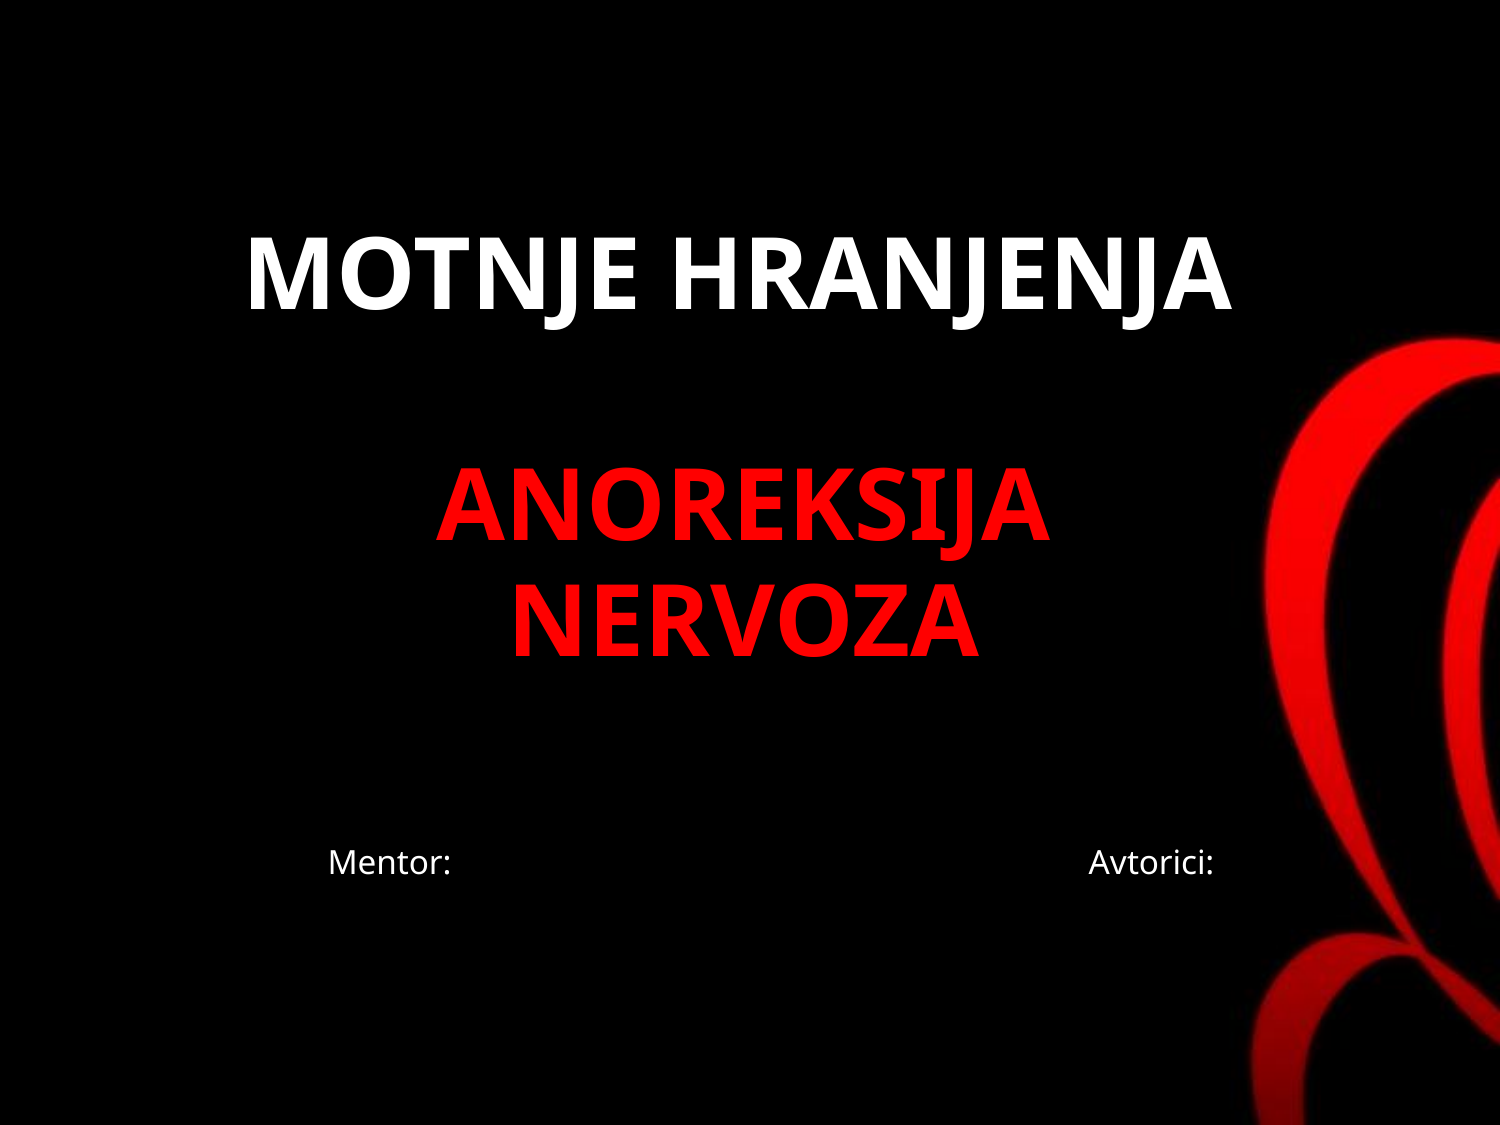

# MOTNJE HRANJENJA
ANOREKSIJA
NERVOZA
Mentor:
Avtorici: